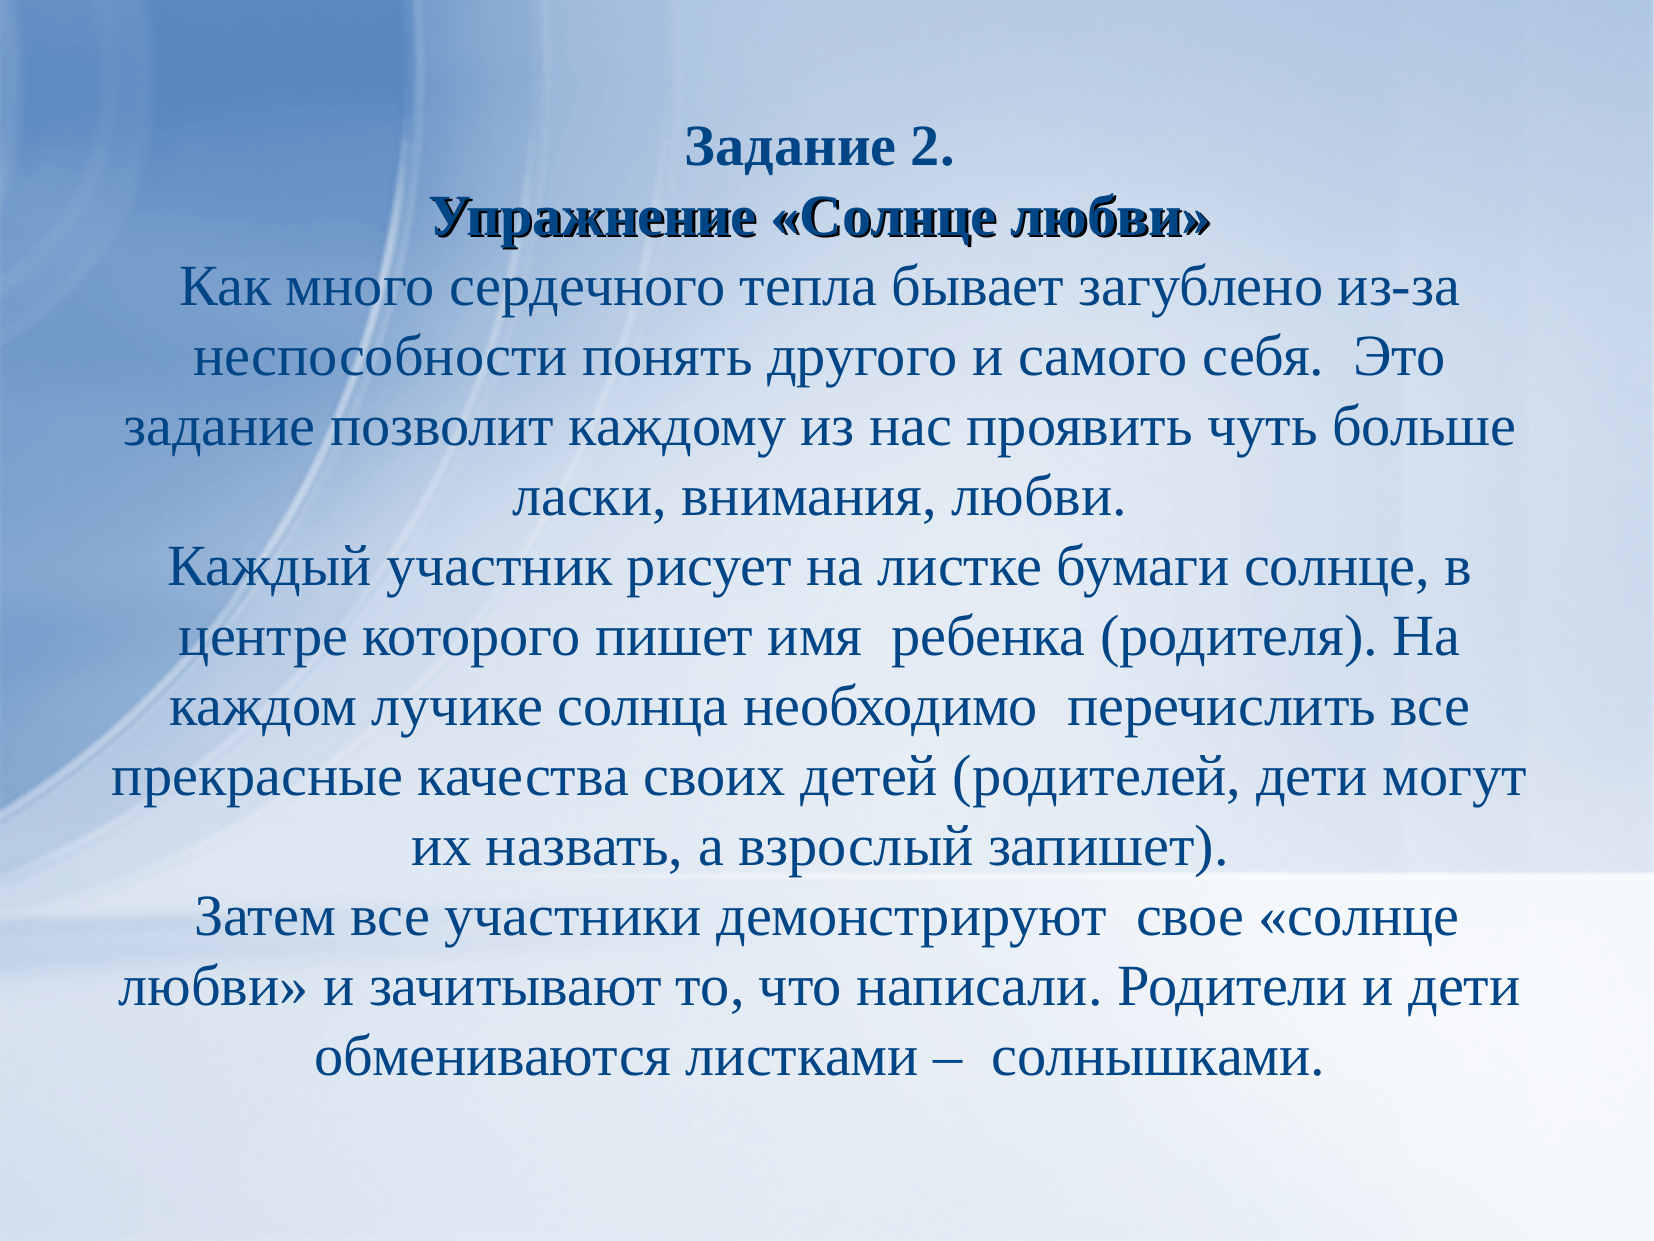

# Задание 2. Упражнение «Солнце любви» Как много сердечного тепла бывает загублено из-за неспособности понять другого и самого себя. Это задание позволит каждому из нас проявить чуть больше ласки, внимания, любви. Каждый участник рисует на листке бумаги солнце, в центре которого пишет имя ребенка (родителя). На каждом лучике солнца необходимо перечислить все прекрасные качества своих детей (родителей, дети могут их назвать, а взрослый запишет). Затем все участники демонстрируют свое «солнце любви» и зачитывают то, что написали. Родители и дети обмениваются листками – солнышками.